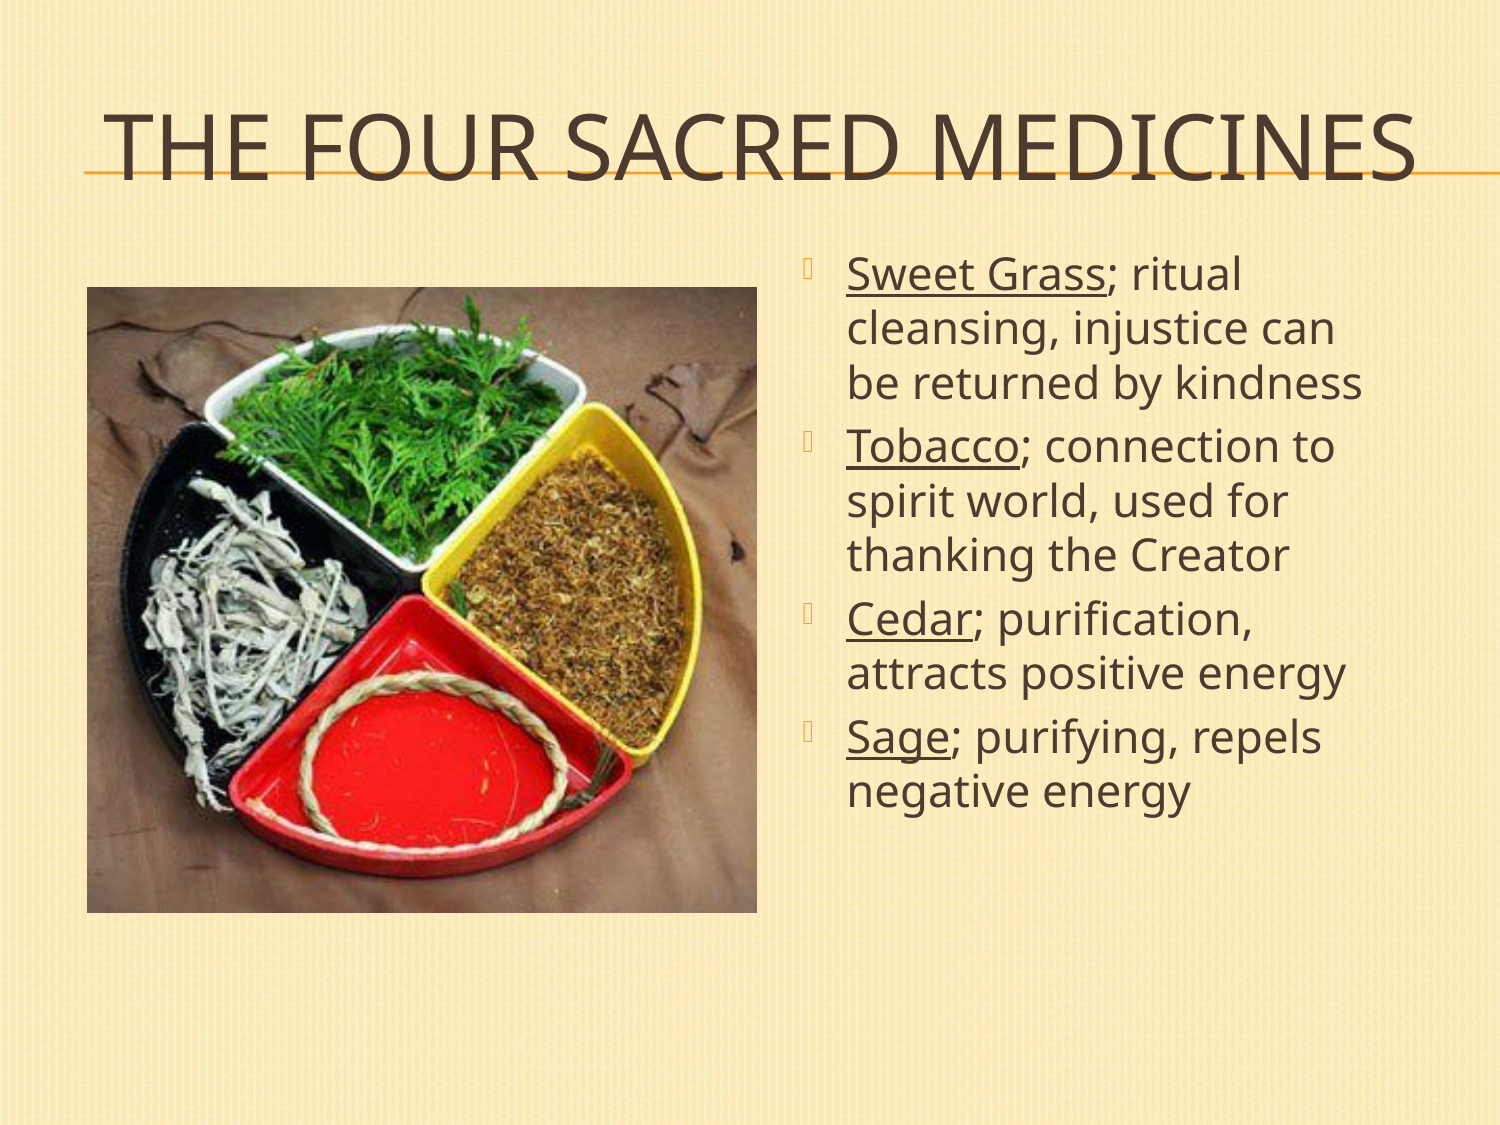

# THE FOUR SACRED MEDICINES
Sweet Grass; ritual cleansing, injustice can be returned by kindness
Tobacco; connection to spirit world, used for thanking the Creator
Cedar; purification, attracts positive energy
Sage; purifying, repels negative energy